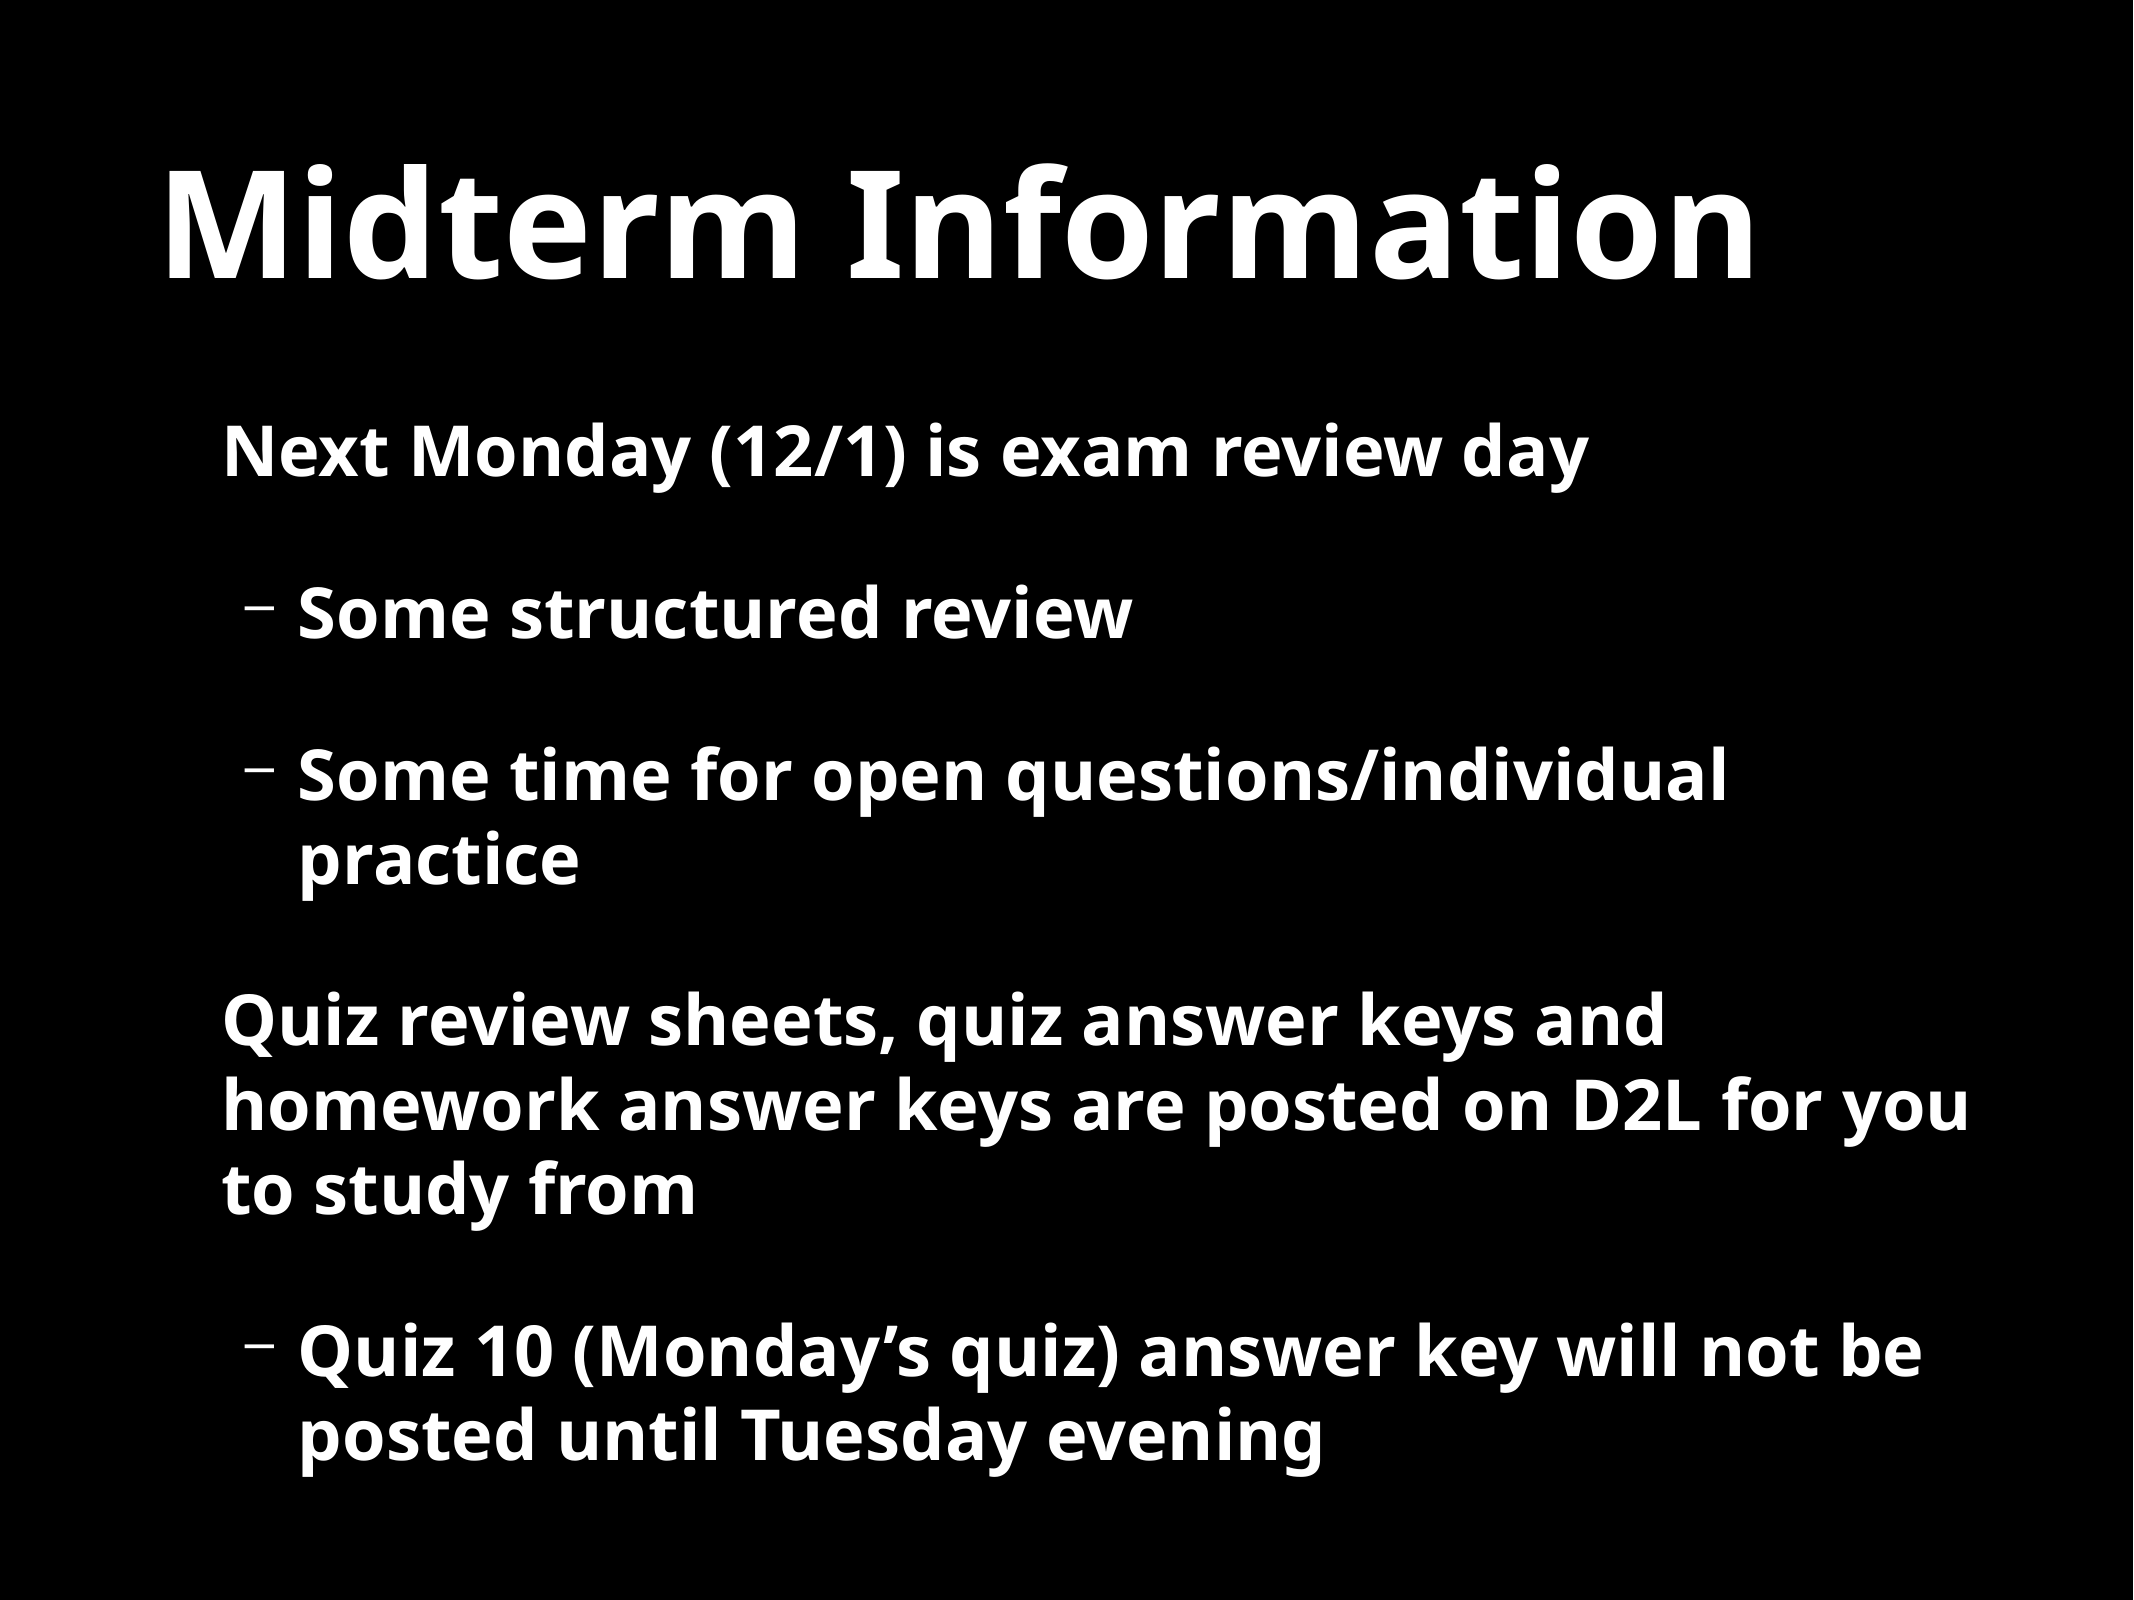

# Midterm Information
Next Monday (12/1) is exam review day
Some structured review
Some time for open questions/individual practice
Quiz review sheets, quiz answer keys and homework answer keys are posted on D2L for you to study from
Quiz 10 (Monday’s quiz) answer key will not be posted until Tuesday evening